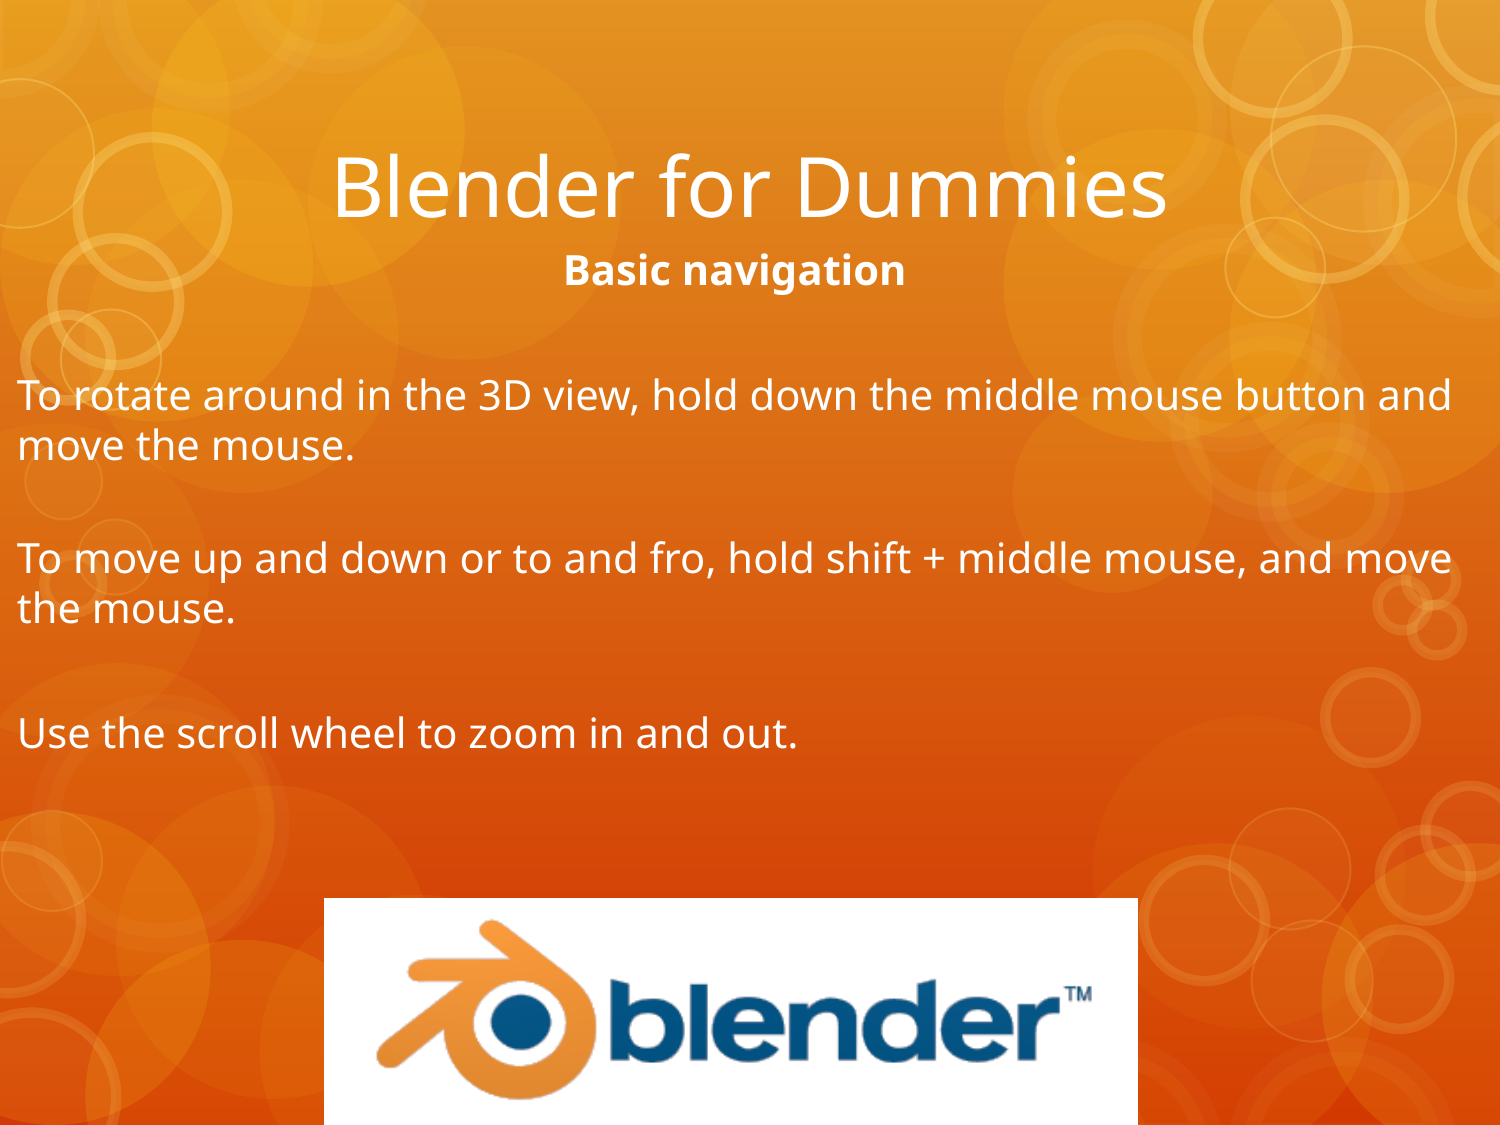

# Blender for Dummies
Basic navigation
To rotate around in the 3D view, hold down the middle mouse button and move the mouse.
To move up and down or to and fro, hold shift + middle mouse, and move the mouse.
Use the scroll wheel to zoom in and out.